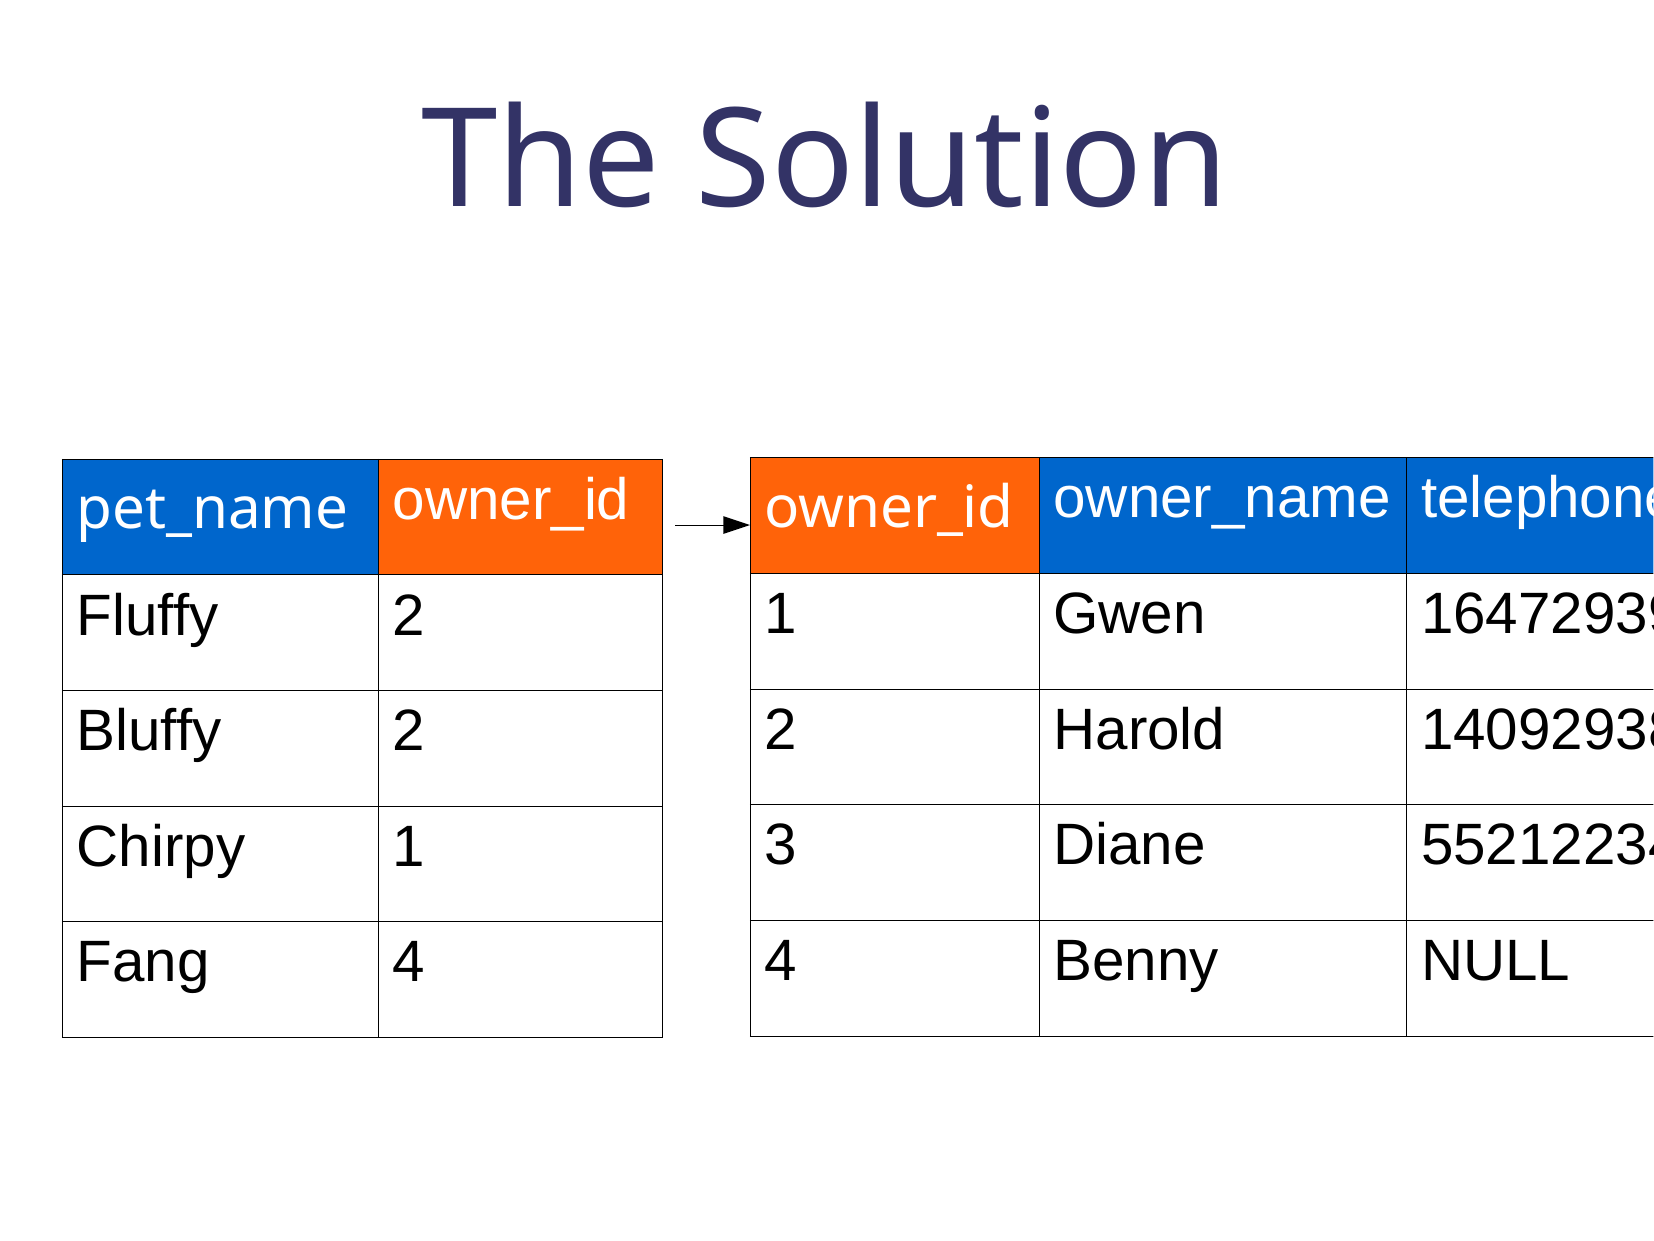

# The Solution
| owner\_id | owner\_name | telephone |
| --- | --- | --- |
| 1 | Gwen | 16472939823 |
| 2 | Harold | 14092938489 |
| 3 | Diane | 552122347849 |
| 4 | Benny | NULL |
| pet\_name | owner\_id |
| --- | --- |
| Fluffy | 2 |
| Bluffy | 2 |
| Chirpy | 1 |
| Fang | 4 |